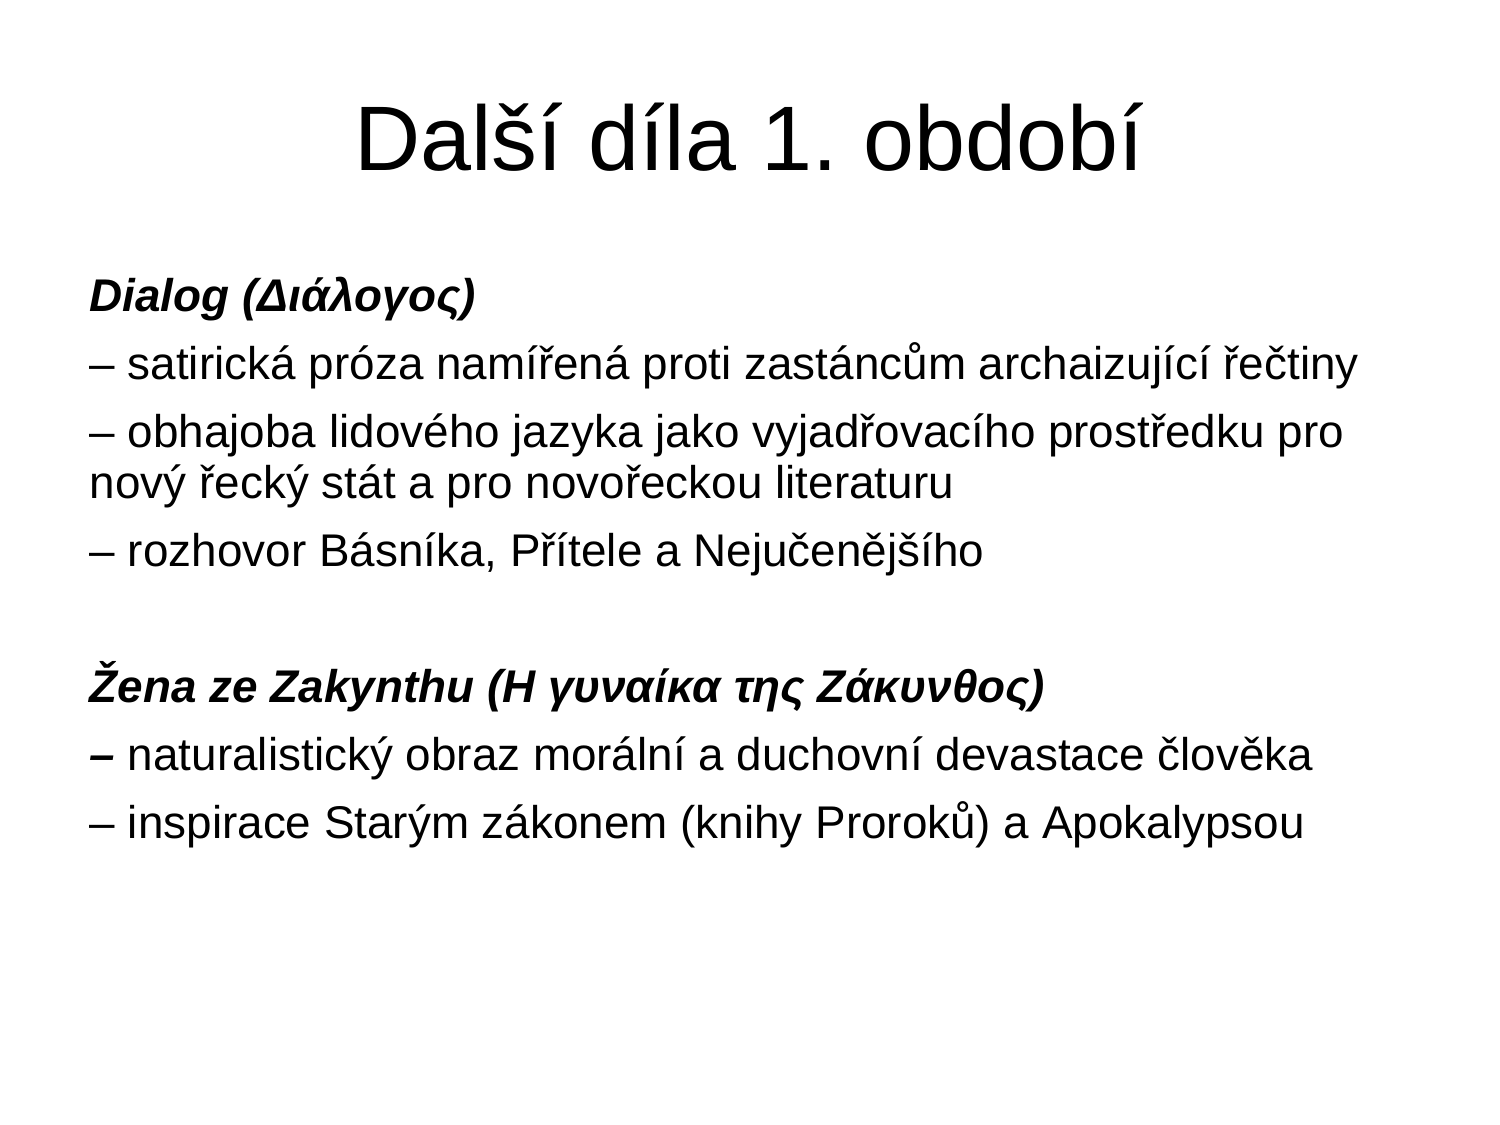

# Další díla 1. období
Dialog (Διάλογος)
– satirická próza namířená proti zastáncům archaizující řečtiny
– obhajoba lidového jazyka jako vyjadřovacího prostředku pro nový řecký stát a pro novořeckou literaturu
– rozhovor Básníka, Přítele a Nejučenějšího
Žena ze Zakynthu (Η γυναίκα της Ζάκυνθος)
– naturalistický obraz morální a duchovní devastace člověka
– inspirace Starým zákonem (knihy Proroků) a Apokalypsou